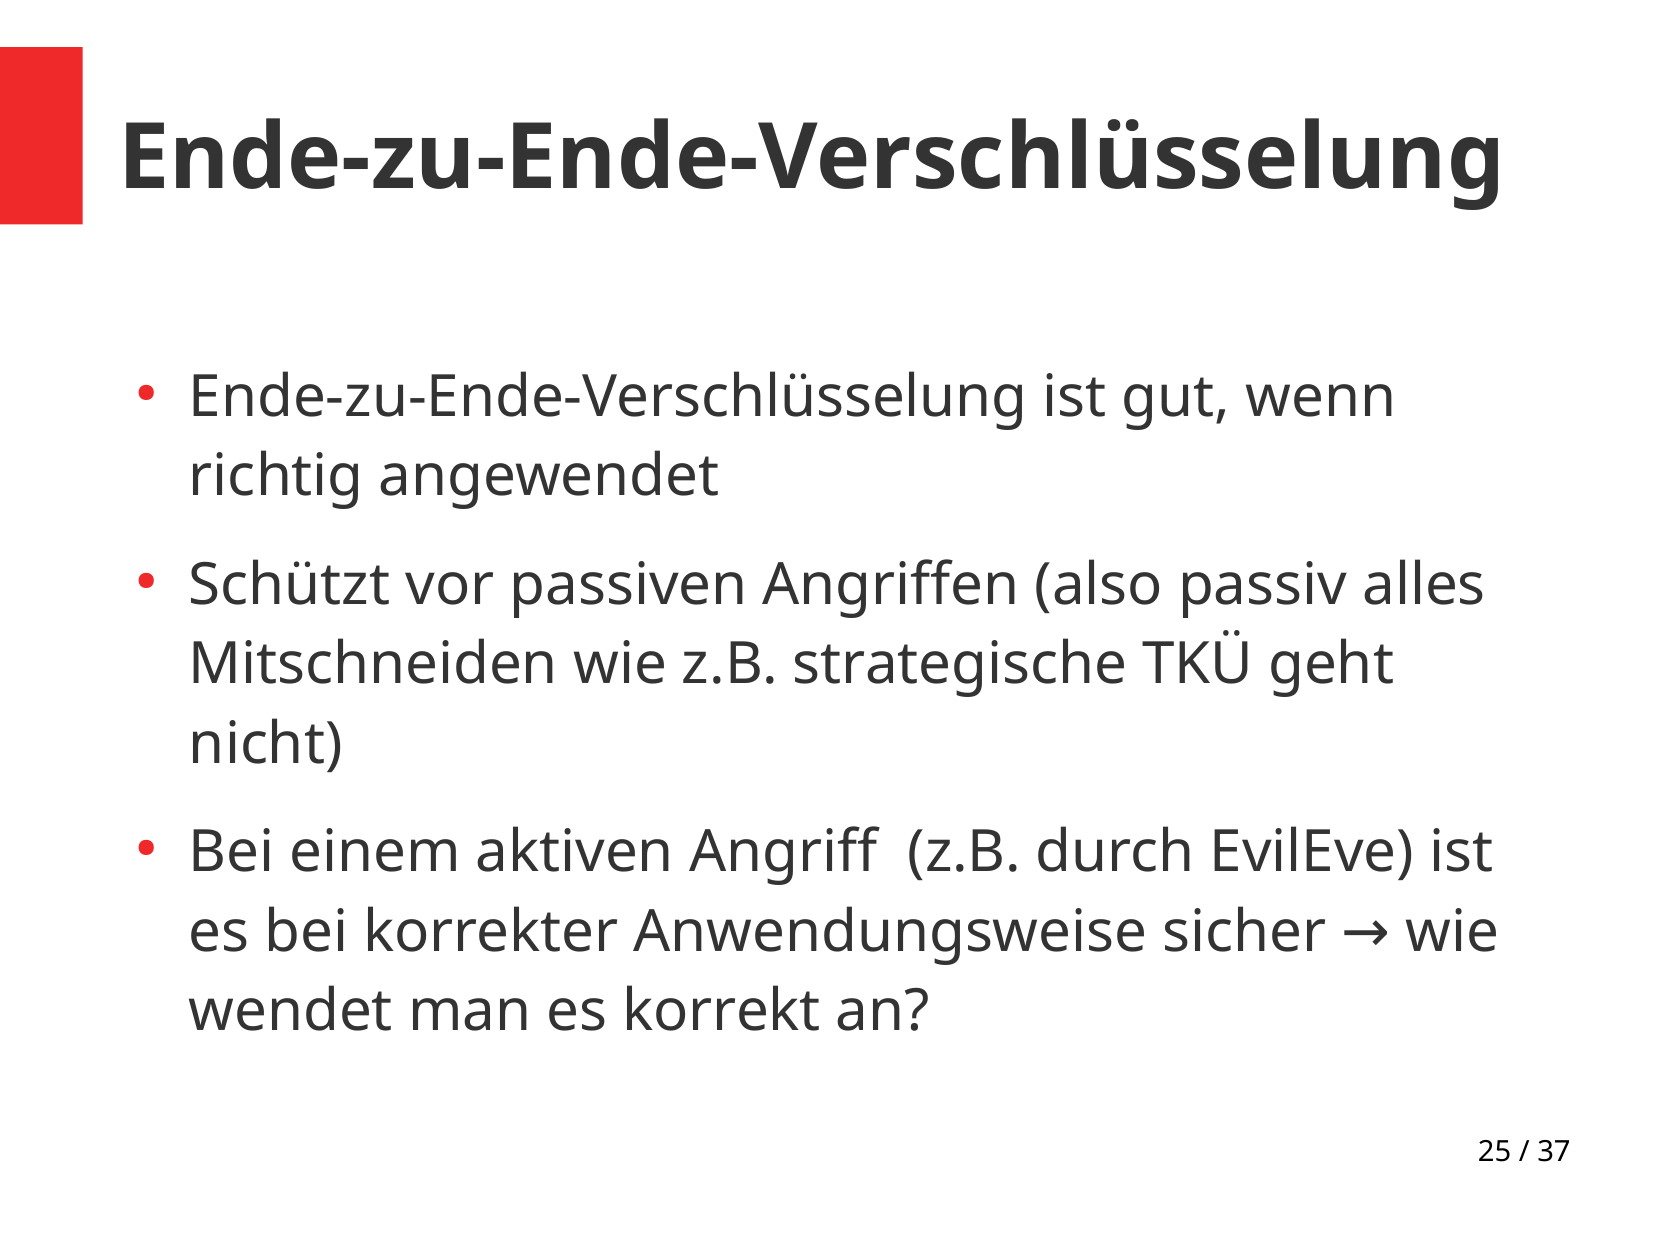

# Ende-zu-Ende-Verschlüsselung
Ende-zu-Ende-Verschlüsselung ist gut, wenn richtig angewendet
Schützt vor passiven Angriffen (also passiv alles Mitschneiden wie z.B. strategische TKÜ geht nicht)
Bei einem aktiven Angriff (z.B. durch EvilEve) ist es bei korrekter Anwendungsweise sicher → wie wendet man es korrekt an?
25